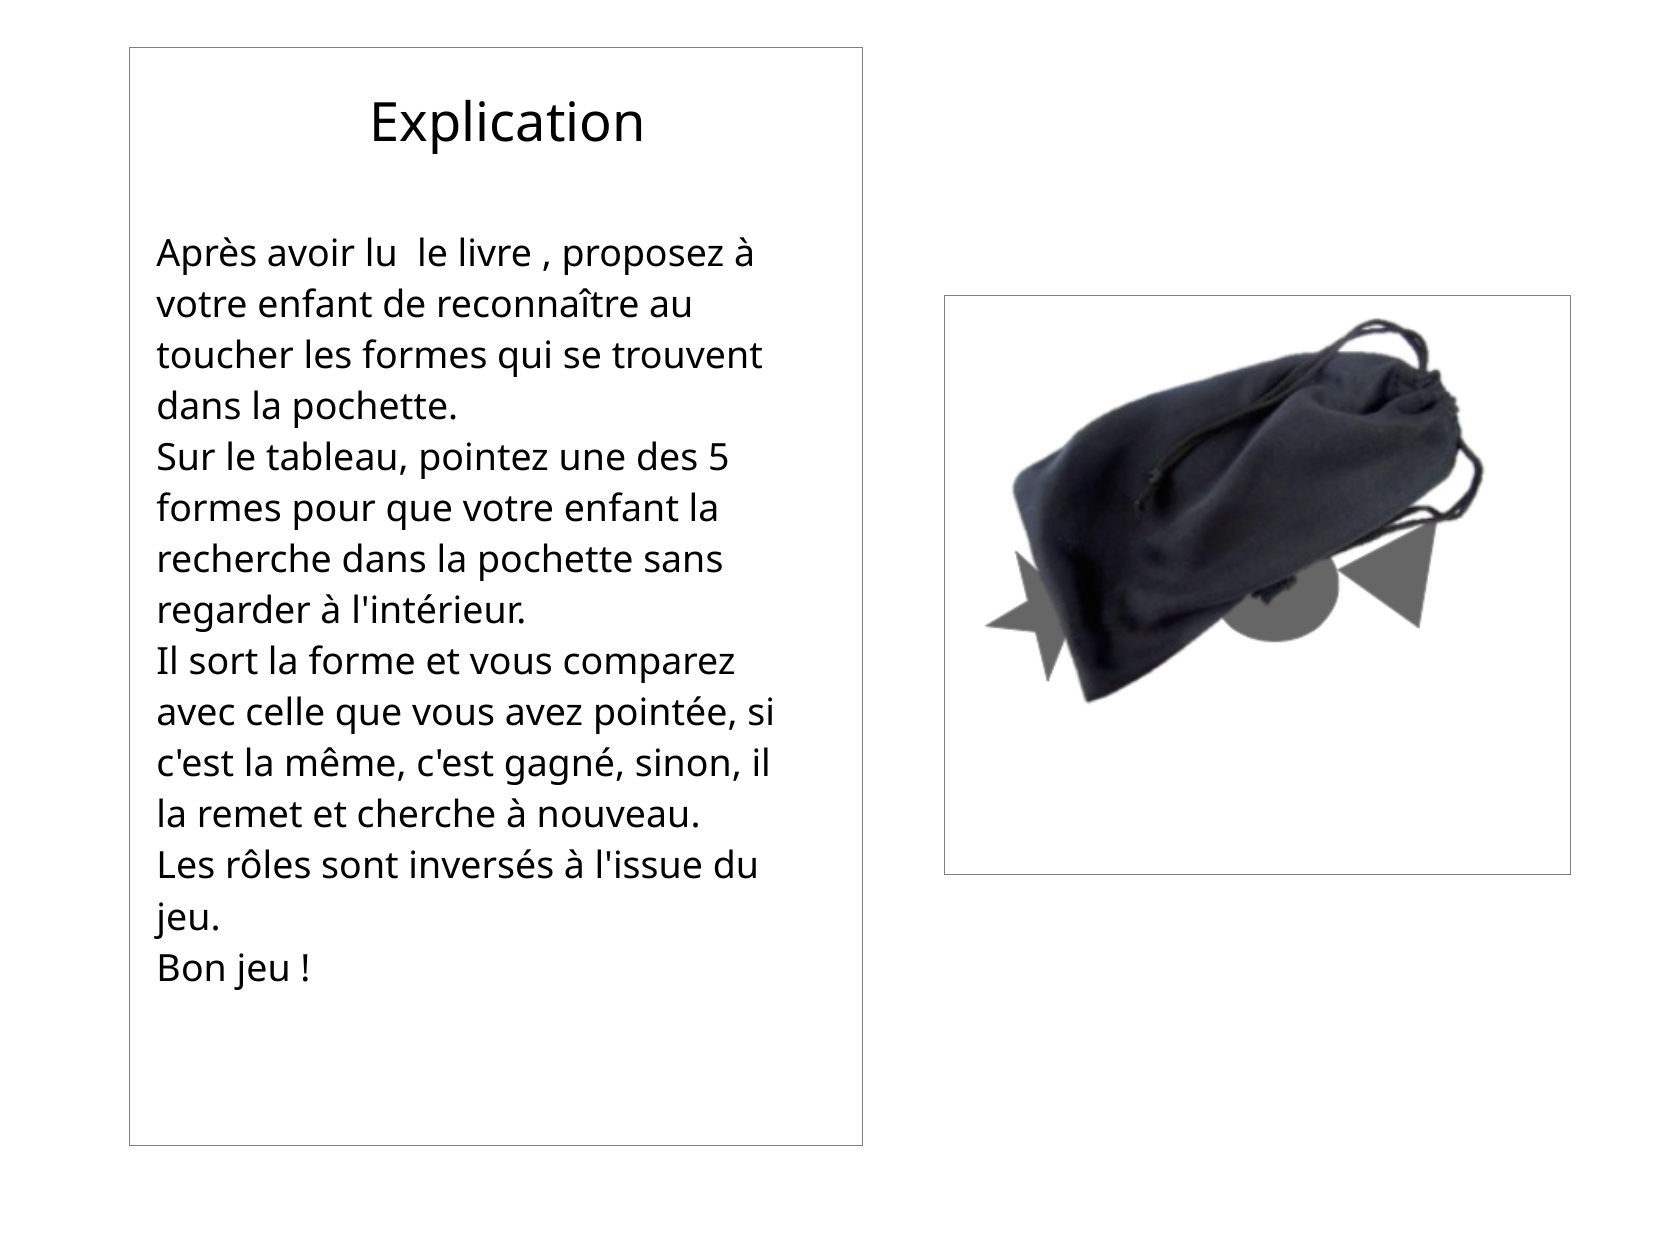

Explication
Après avoir lu le livre , proposez à votre enfant de reconnaître au toucher les formes qui se trouvent dans la pochette.
Sur le tableau, pointez une des 5 formes pour que votre enfant la recherche dans la pochette sans regarder à l'intérieur.
Il sort la forme et vous comparez avec celle que vous avez pointée, si c'est la même, c'est gagné, sinon, il la remet et cherche à nouveau.
Les rôles sont inversés à l'issue du jeu.
Bon jeu !